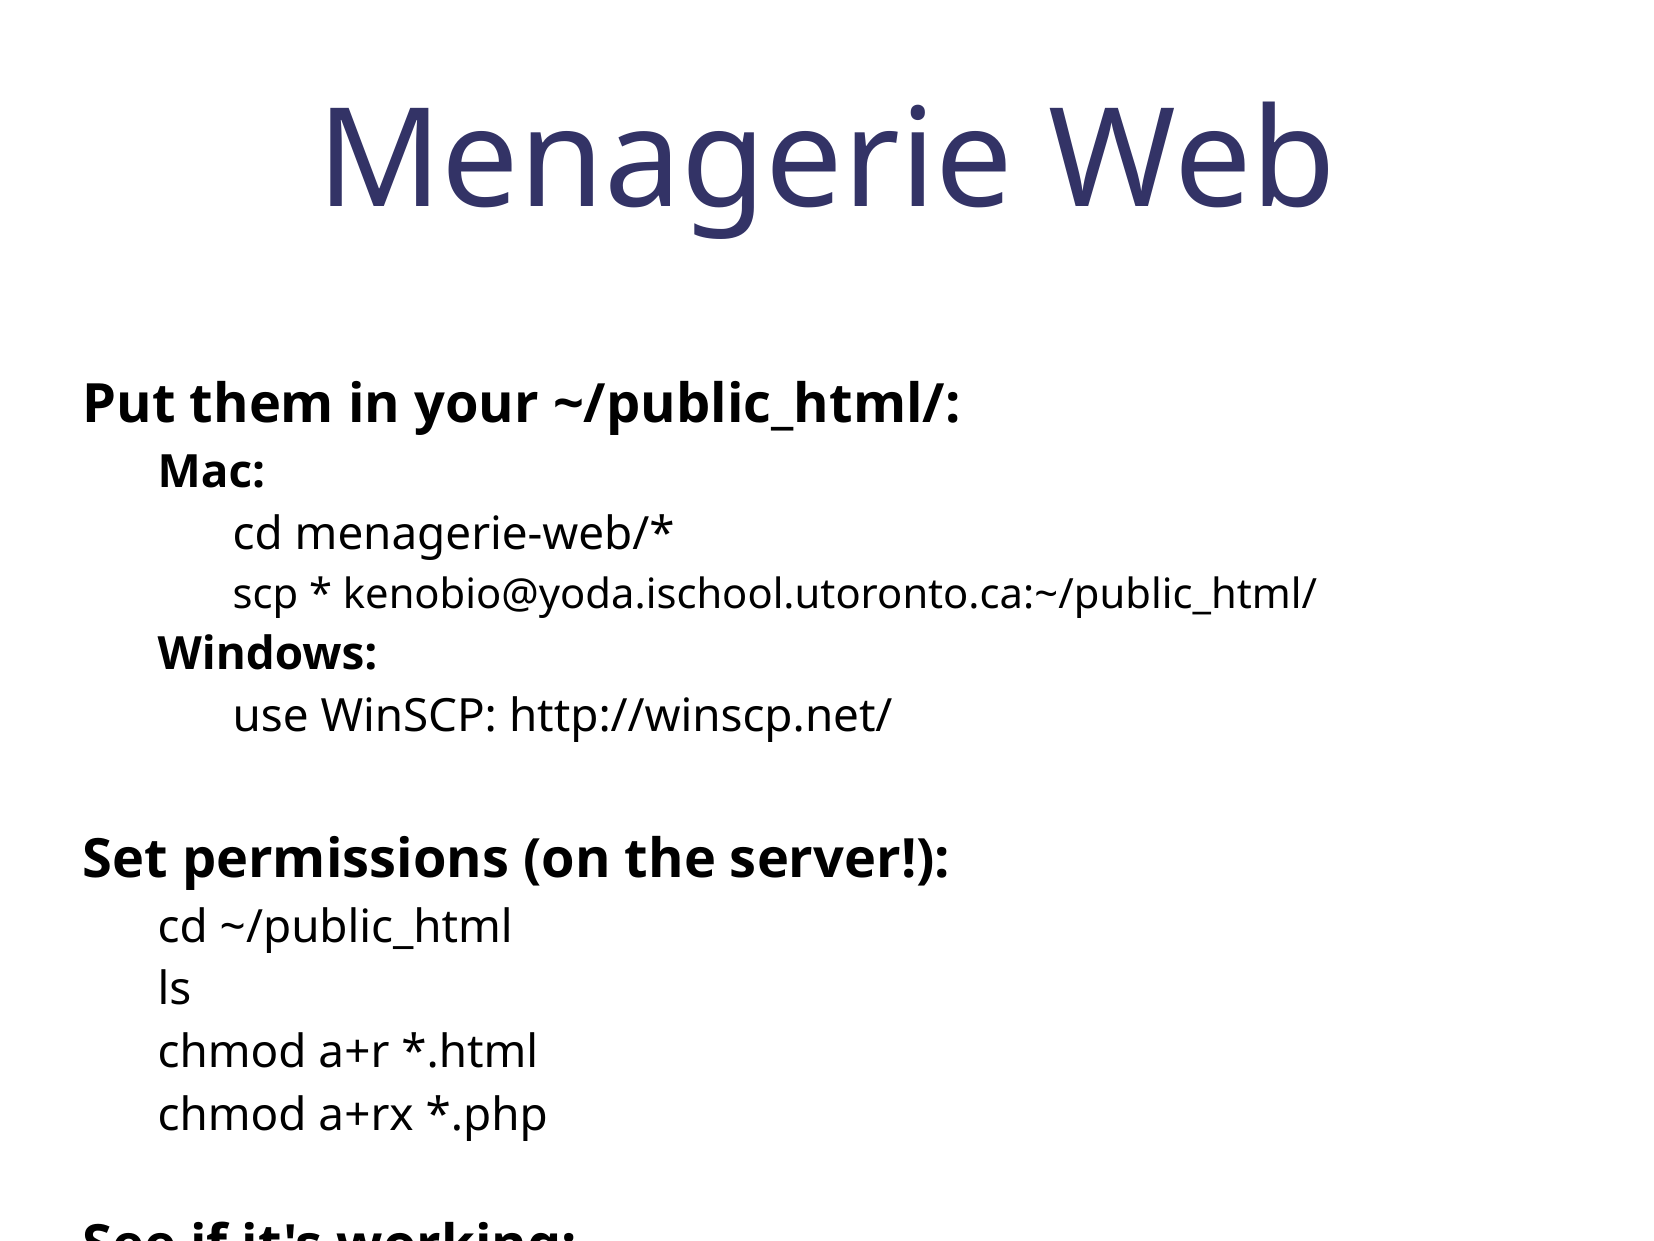

# Menagerie Web
Put them in your ~/public_html/:
	Mac:
		cd menagerie-web/*
		scp * kenobio@yoda.ischool.utoronto.ca:~/public_html/
	Windows:
		use WinSCP: http://winscp.net/
Set permissions (on the server!):
	cd ~/public_html
	ls
	chmod a+r *.html
	chmod a+rx *.php
See if it's working:
	http://yoda.ischool.utoronto.ca/~kenobio/pet_form.html